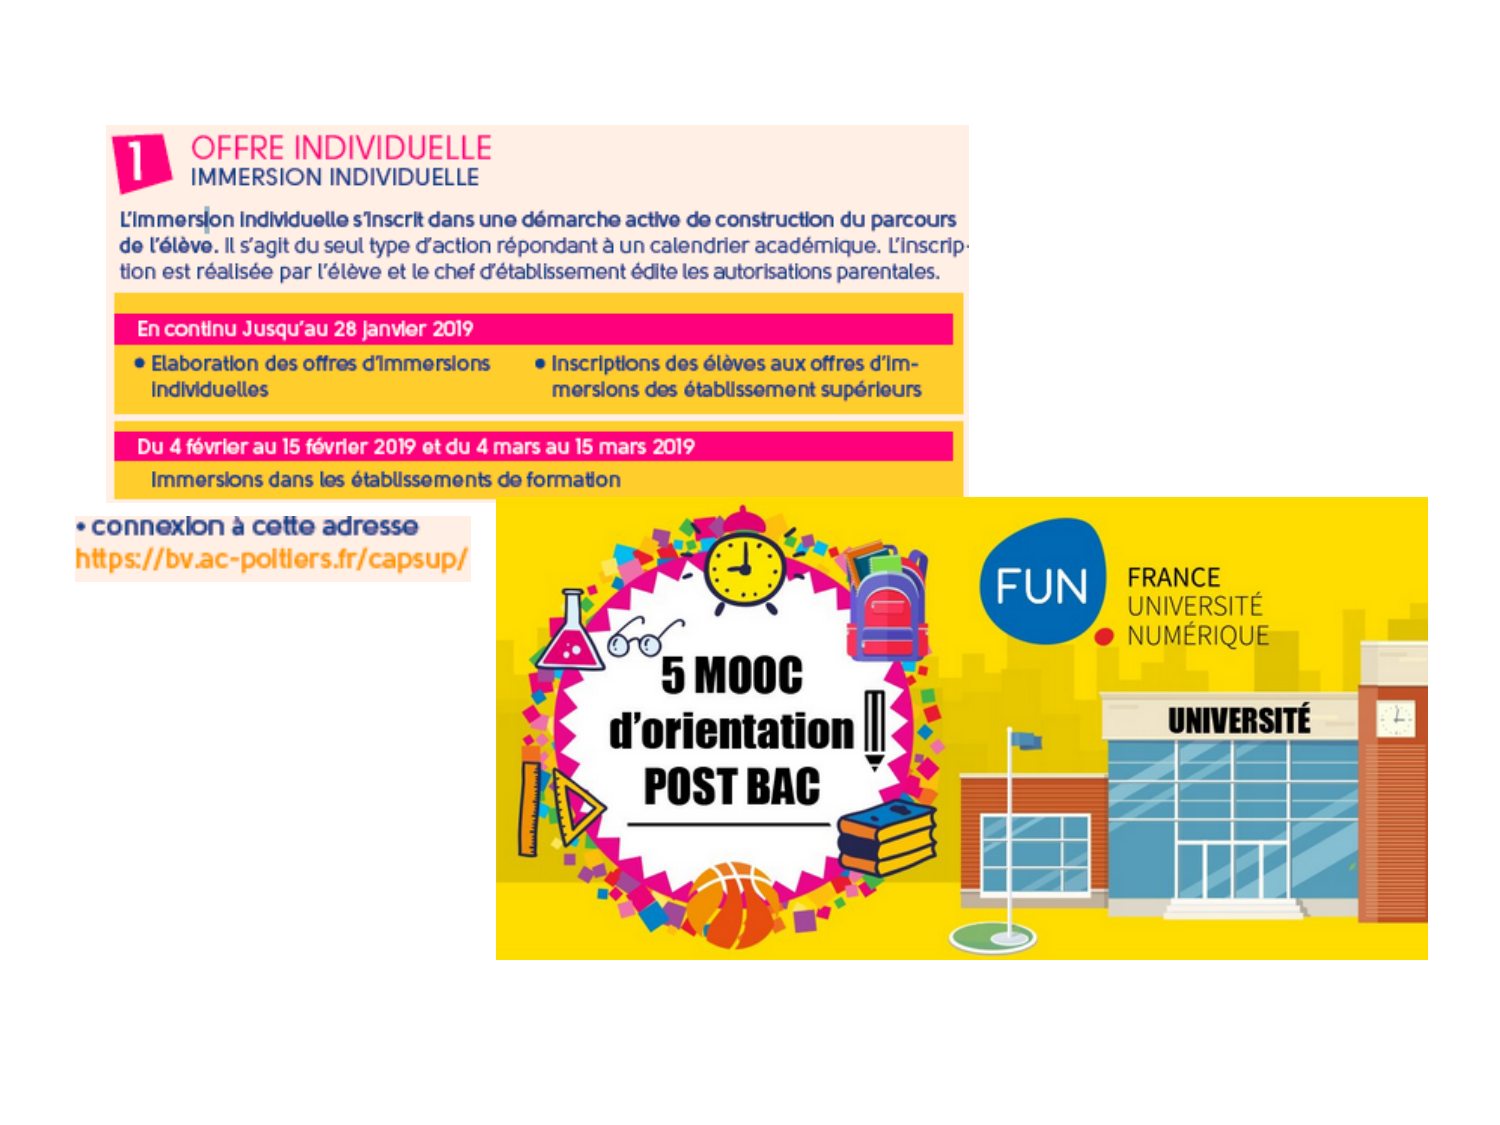

Portes ouvertes – immersions - vidéos
#